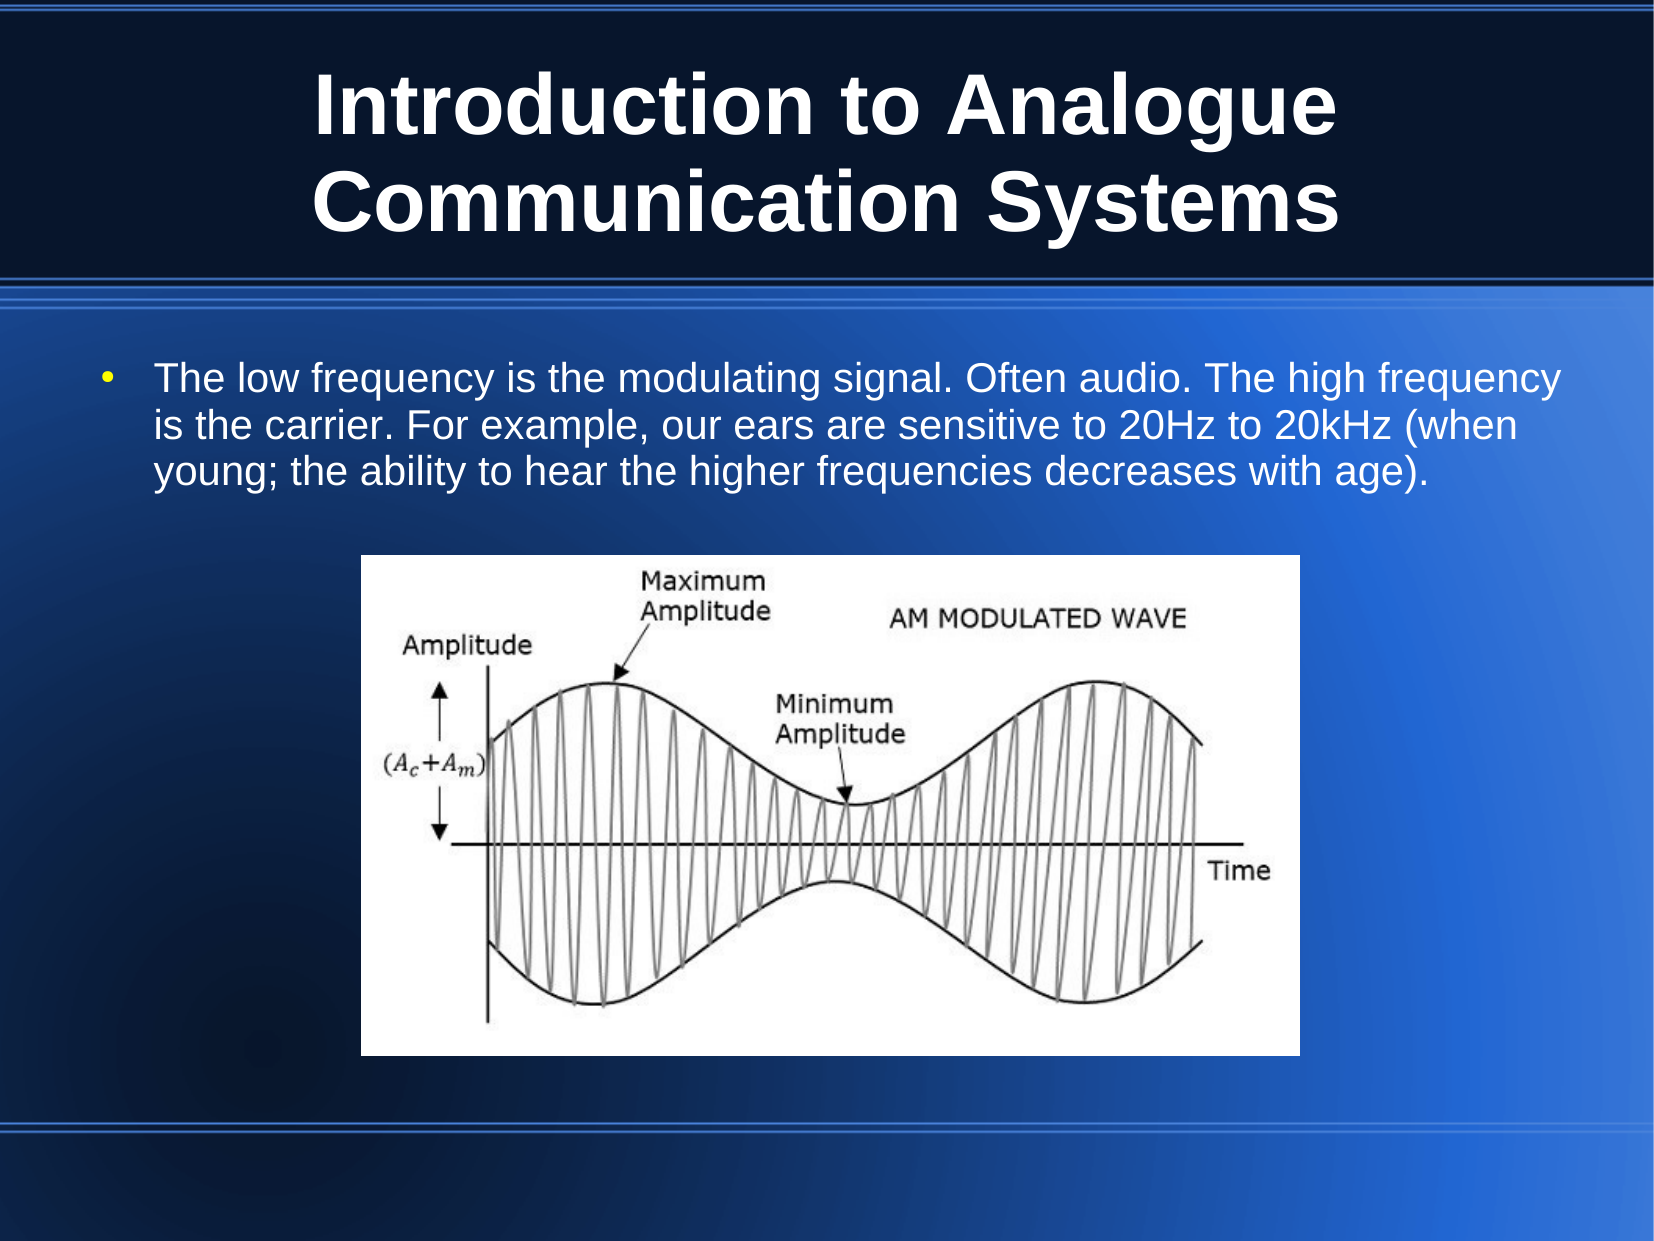

# Introduction to Analogue Communication Systems
The low frequency is the modulating signal. Often audio. The high frequency is the carrier. For example, our ears are sensitive to 20Hz to 20kHz (when young; the ability to hear the higher frequencies decreases with age).